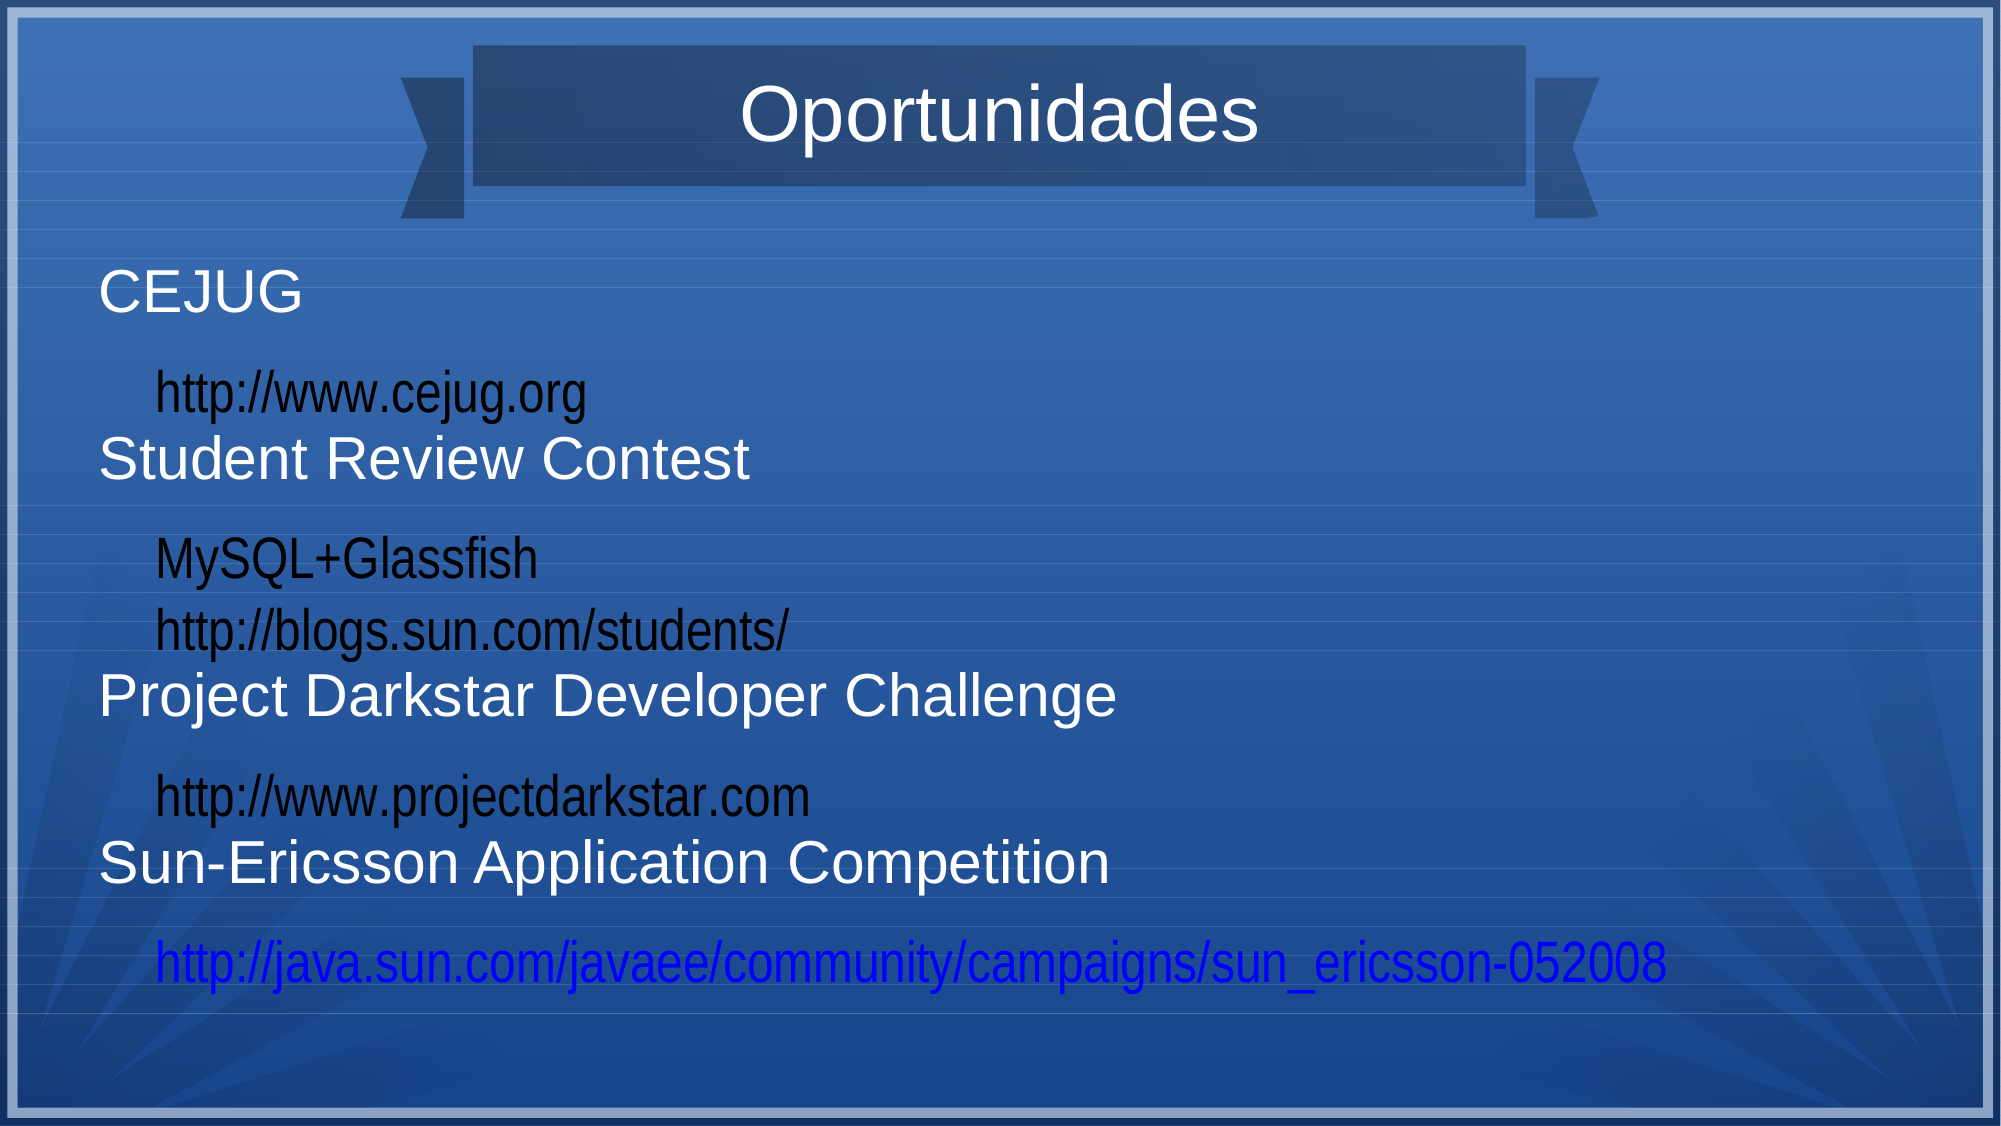

# Oportunidades
CEJUG
http://www.cejug.org
Student Review Contest
MySQL+Glassfish
http://blogs.sun.com/students/
Project Darkstar Developer Challenge
http://www.projectdarkstar.com
Sun-Ericsson Application Competition
http://java.sun.com/javaee/community/campaigns/sun_ericsson-052008